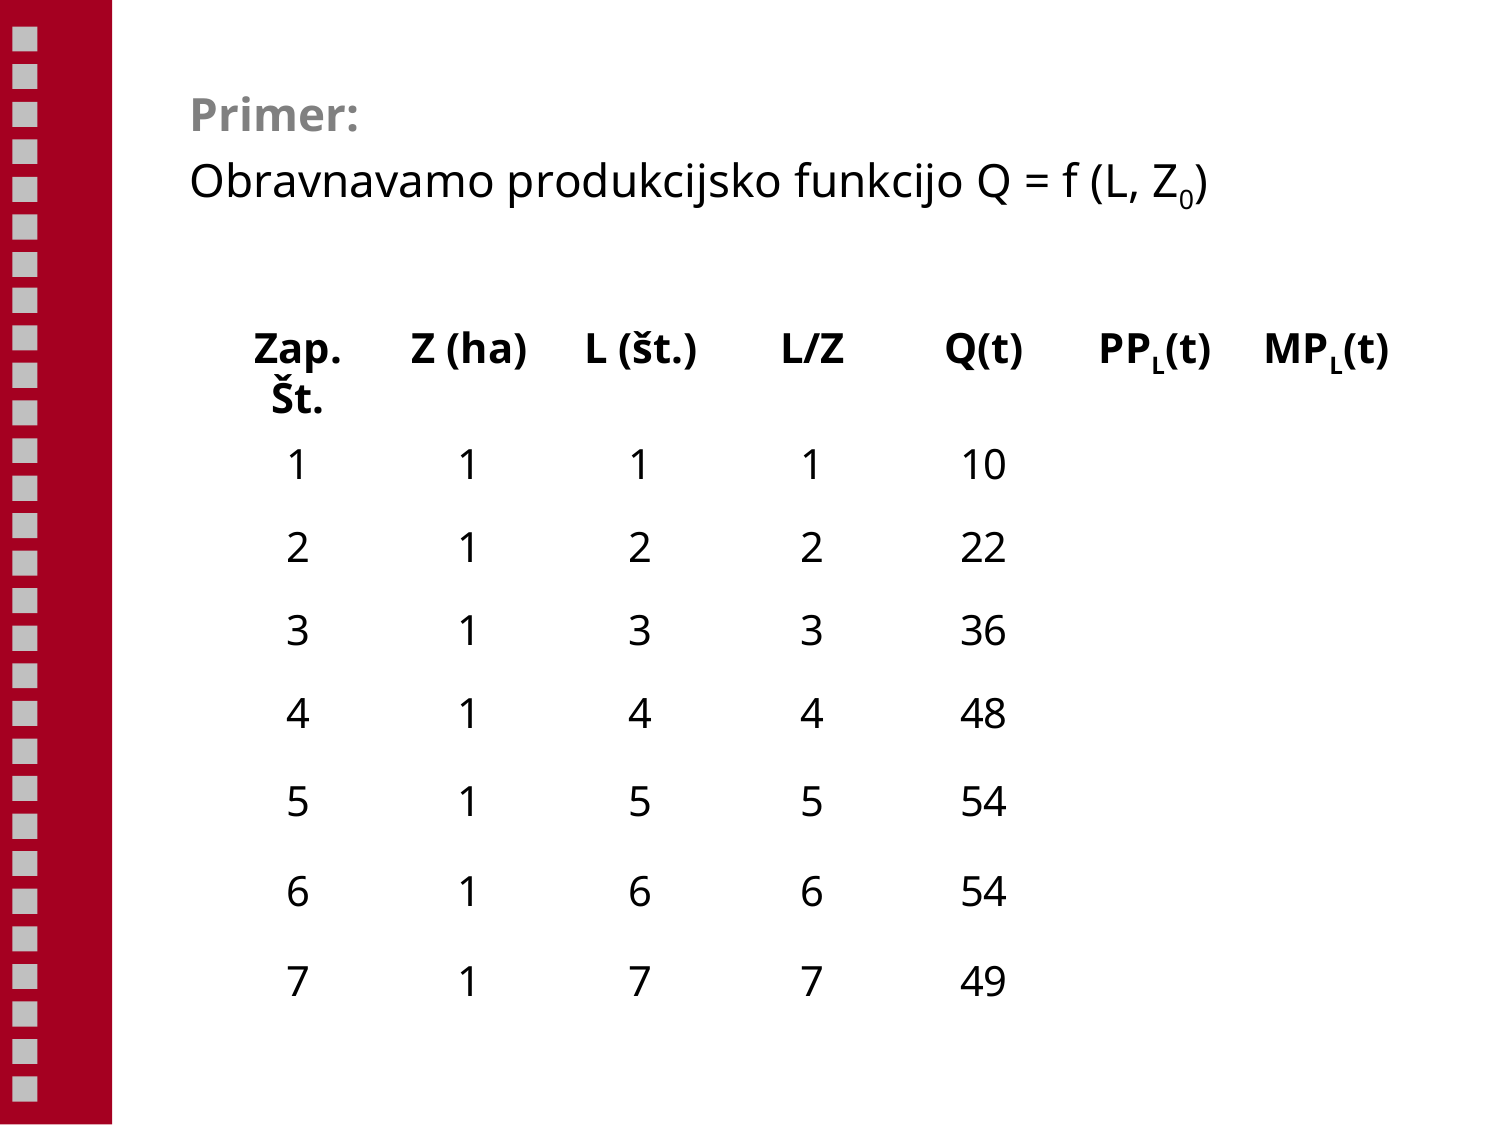

# Primer:
Obravnavamo produkcijsko funkcijo Q = f (L, Z0)
| Zap. Št. | Z (ha) | L (št.) | L/Z | Q(t) | PPL(t) | MPL(t) |
| --- | --- | --- | --- | --- | --- | --- |
| 1 | 1 | 1 | 1 | 10 | | |
| 2 | 1 | 2 | 2 | 22 | | |
| 3 | 1 | 3 | 3 | 36 | | |
| 4 | 1 | 4 | 4 | 48 | | |
| 5 | 1 | 5 | 5 | 54 | | |
| 6 | 1 | 6 | 6 | 54 | | |
| 7 | 1 | 7 | 7 | 49 | | |